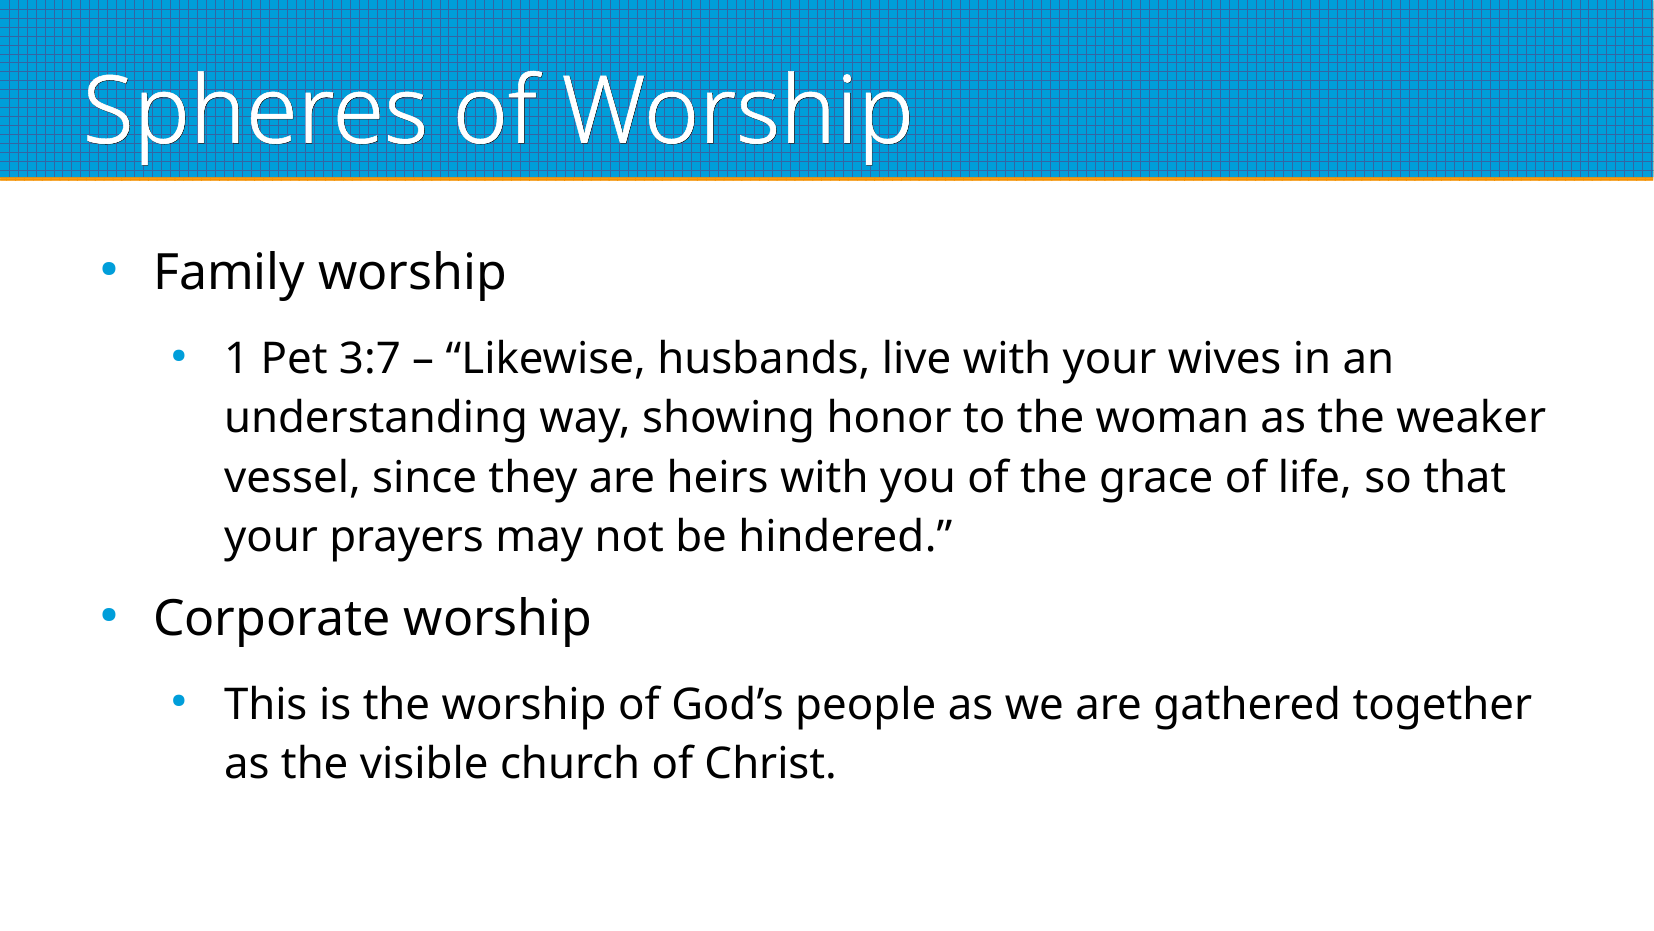

# Spheres of Worship
Family worship
1 Pet 3:7 – “Likewise, husbands, live with your wives in an understanding way, showing honor to the woman as the weaker vessel, since they are heirs with you of the grace of life, so that your prayers may not be hindered.”
Corporate worship
This is the worship of God’s people as we are gathered together as the visible church of Christ.